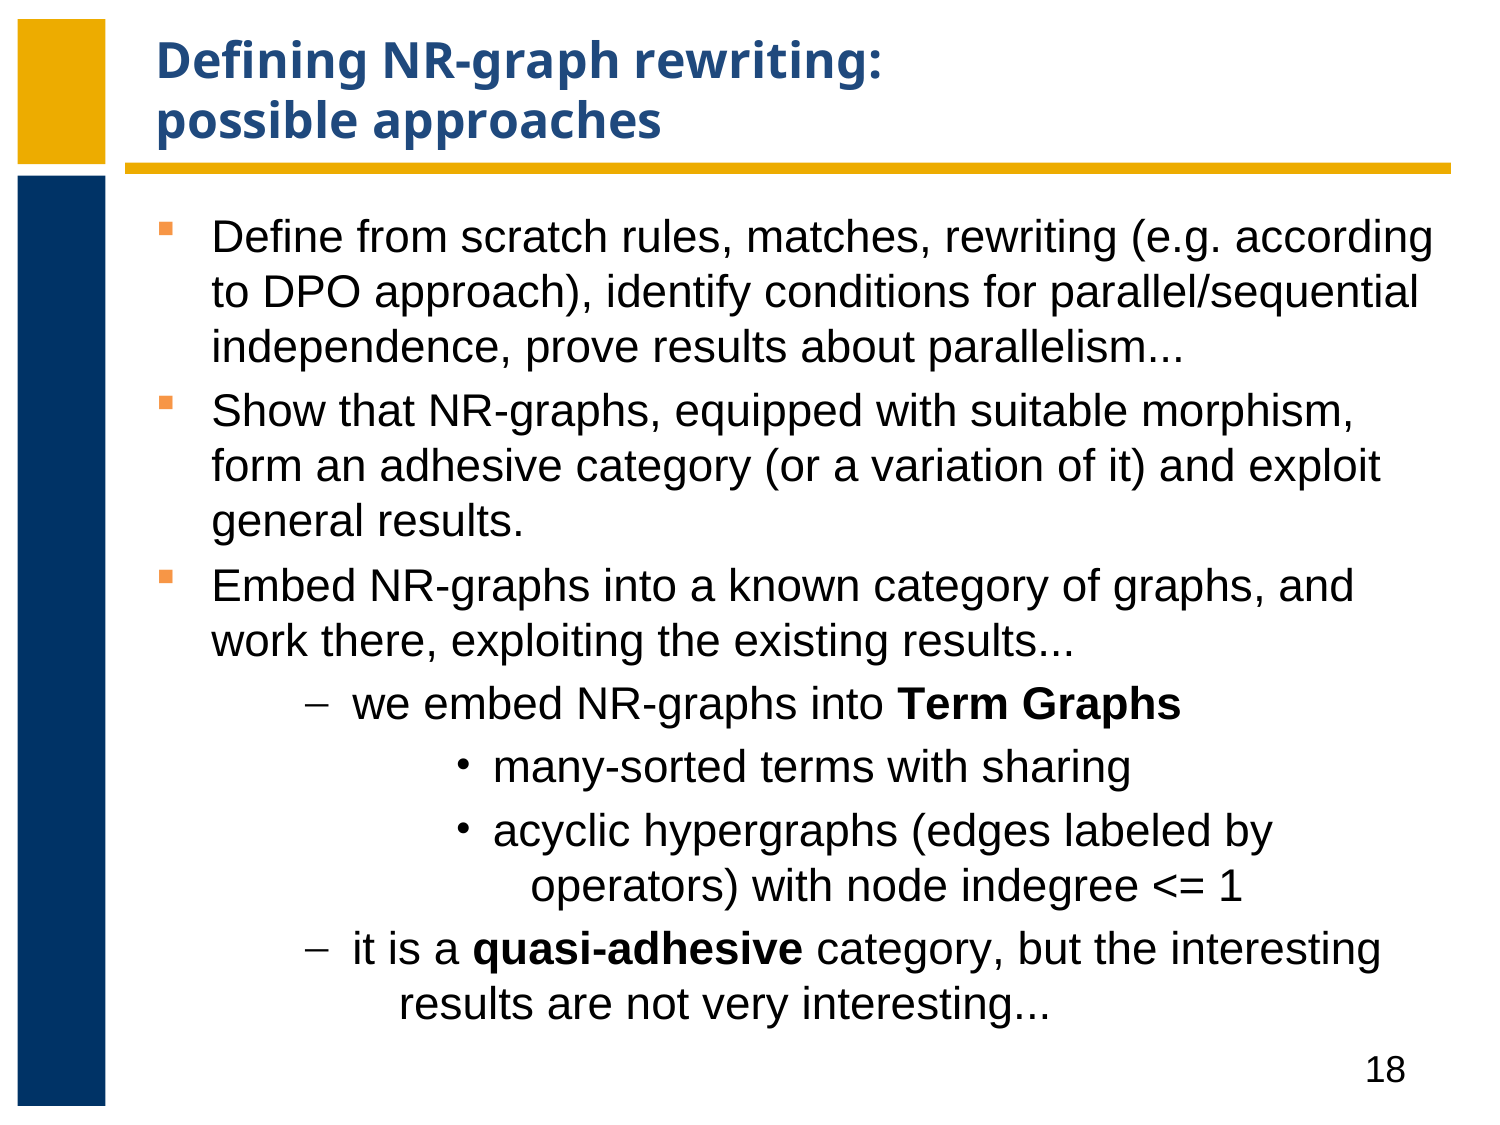

# Defining NR-graph rewriting: possible approaches
Define from scratch rules, matches, rewriting (e.g. according to DPO approach), identify conditions for parallel/sequential independence, prove results about parallelism...
Show that NR-graphs, equipped with suitable morphism, form an adhesive category (or a variation of it) and exploit general results.
Embed NR-graphs into a known category of graphs, and work there, exploiting the existing results...
we embed NR-graphs into Term Graphs
many-sorted terms with sharing
acyclic hypergraphs (edges labeled by operators) with node indegree <= 1
it is a quasi-adhesive category, but the interesting results are not very interesting...
18